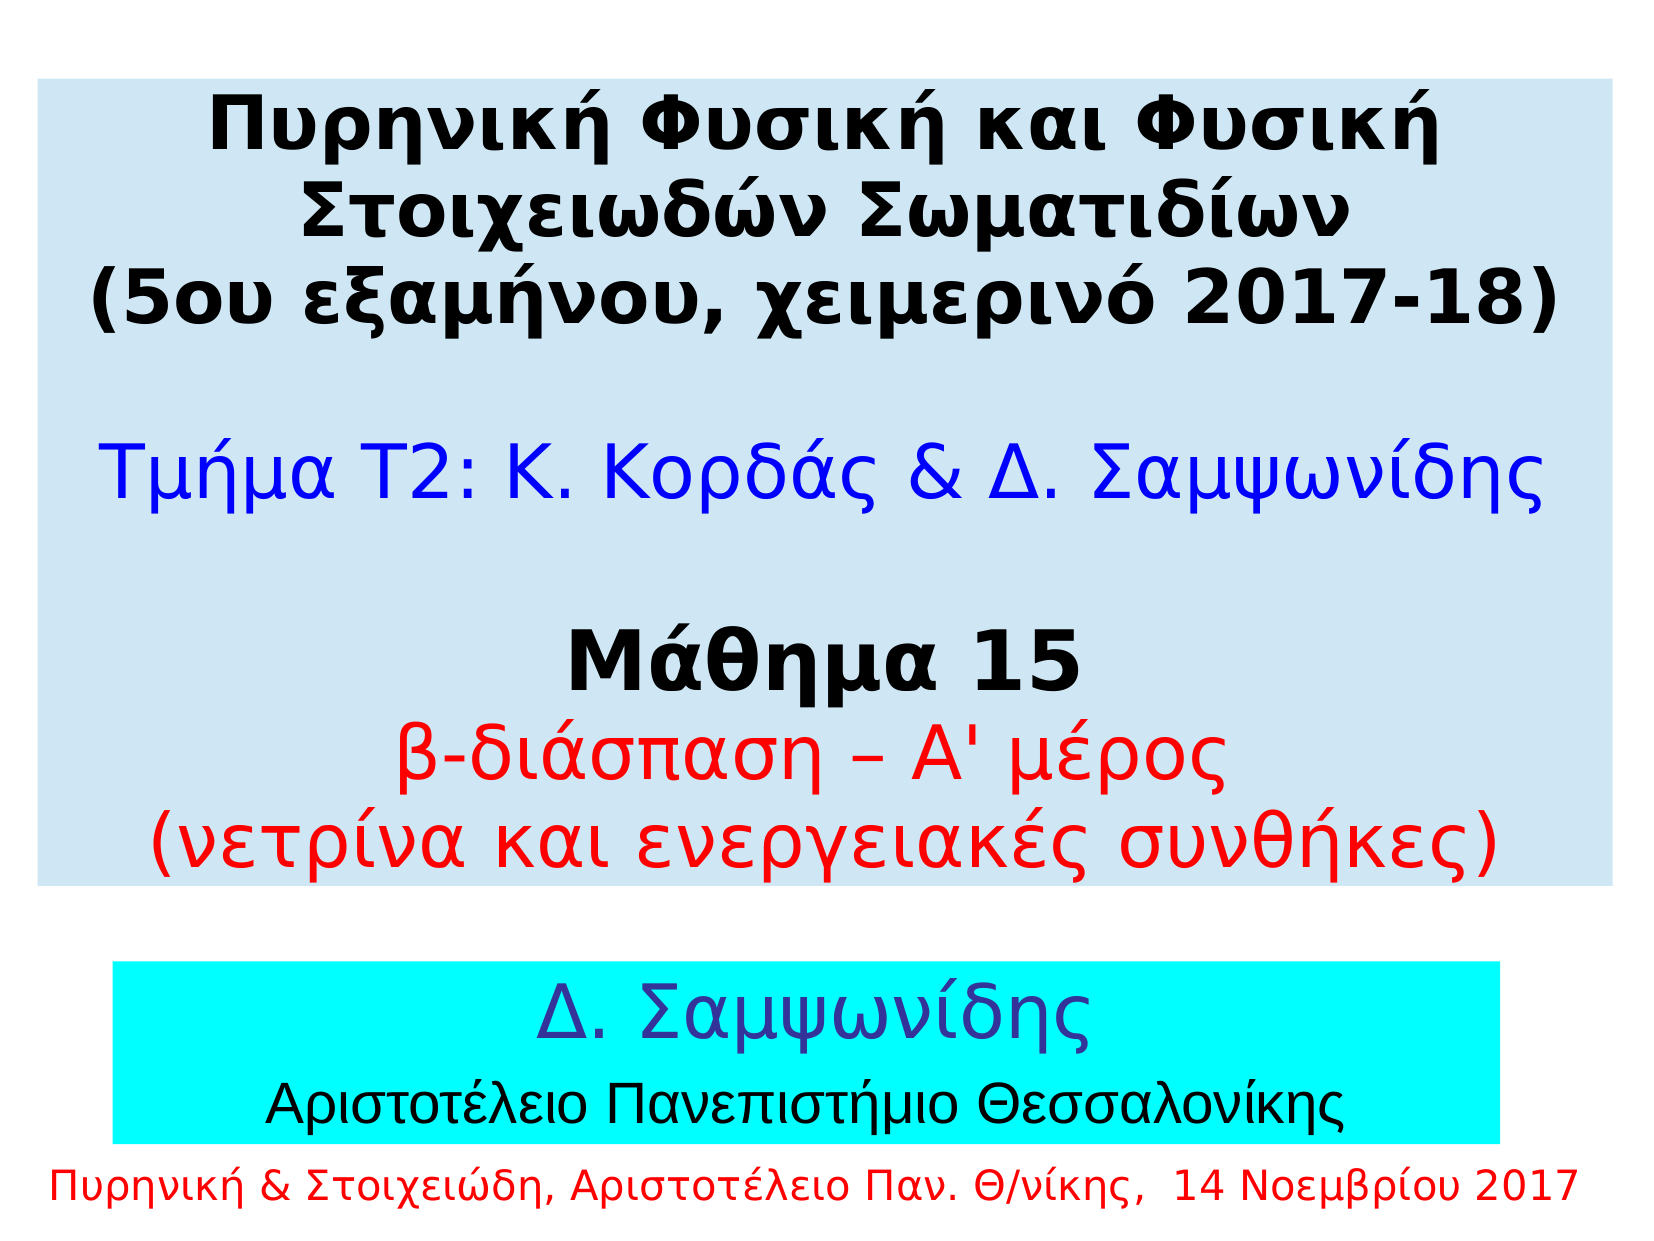

# Πυρηνική Φυσική και Φυσική Στοιχειωδών Σωματιδίων (5ου εξαμήνου, χειμερινό 2017-18) Τμήμα T2: Κ. Κορδάς & Δ. Σαμψωνίδης Μάθημα 15 β-διάσπαση – Α' μέρος (νετρίνα και ενεργειακές συνθήκες)
 Δ. Σαμψωνίδης
Αριστοτέλειο Πανεπιστήμιο Θεσσαλονίκης
Πυρηνική & Στοιχειώδη, Αριστοτέλειο Παν. Θ/νίκης, 14 Νοεμβρίου 2017